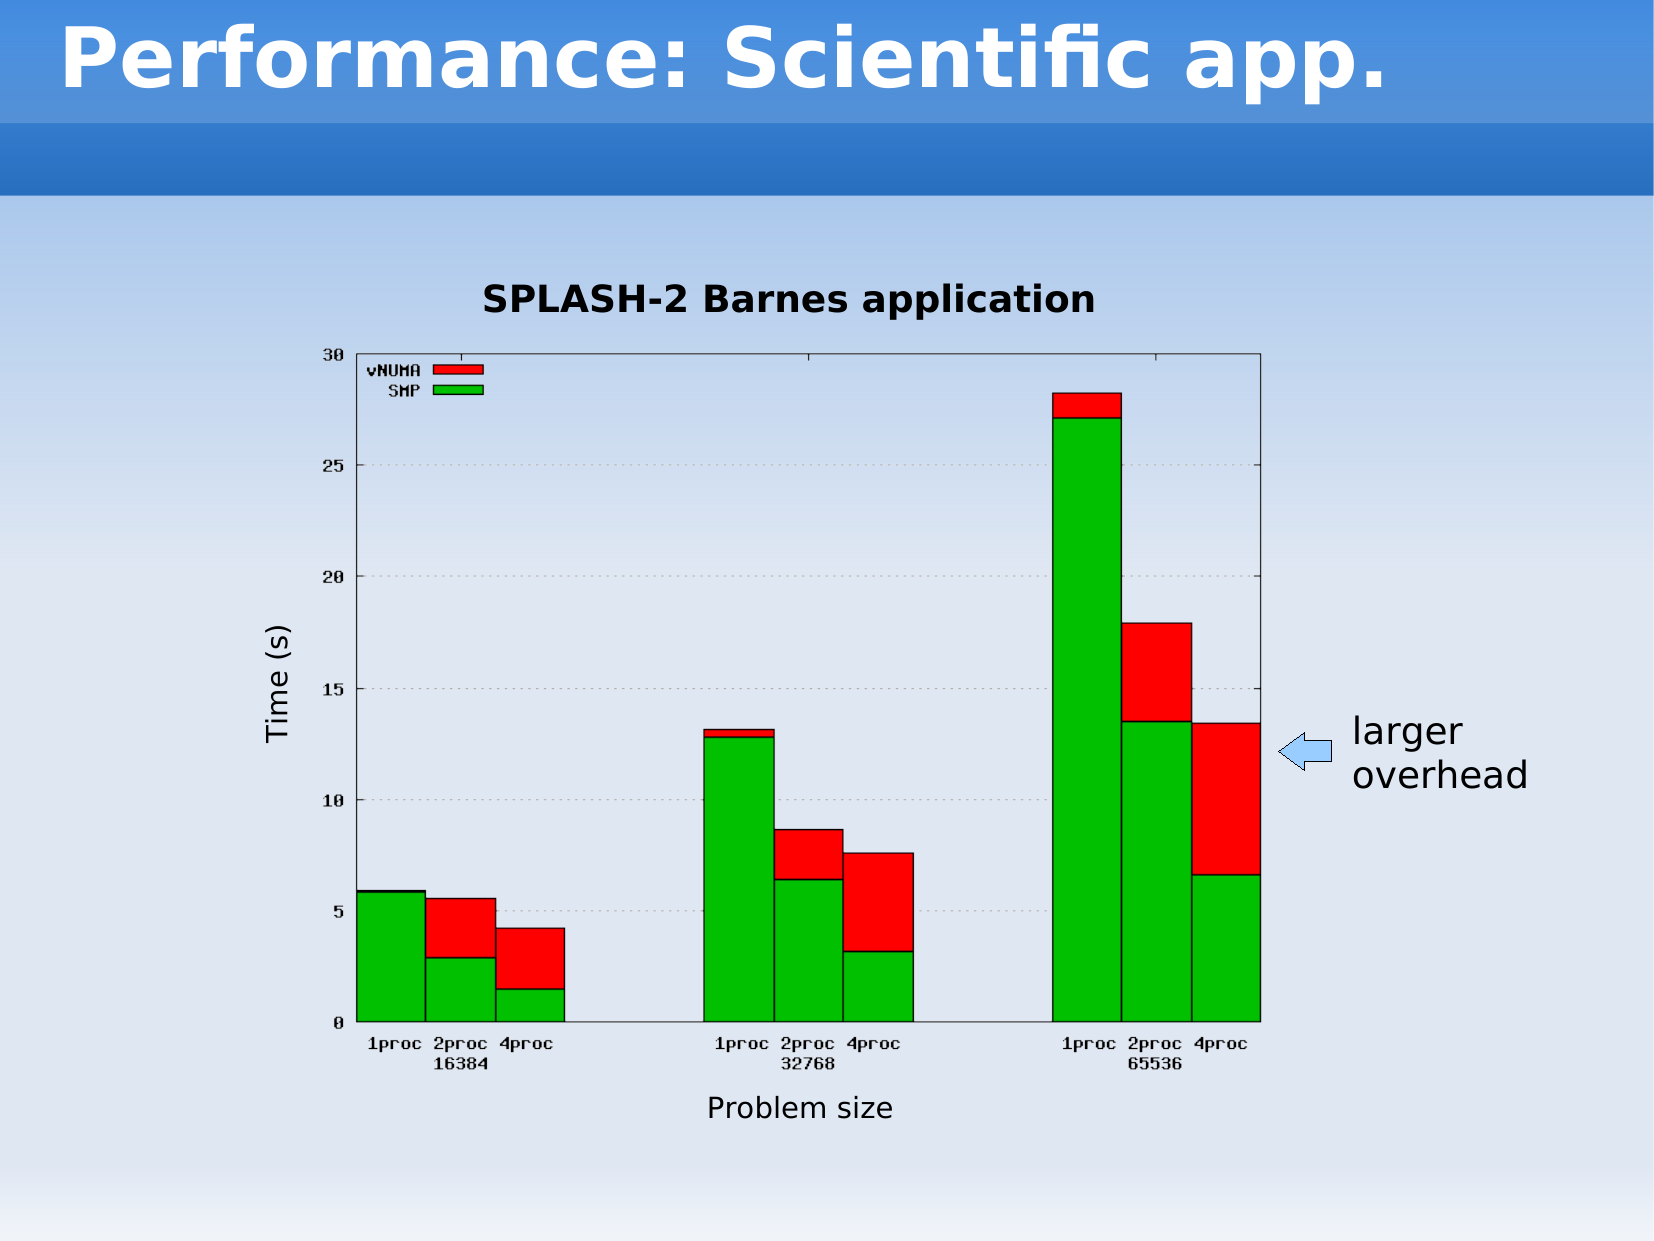

# Performance: Scientific app.
SPLASH-2 Barnes application
Time (s)
larger
overhead
Problem size